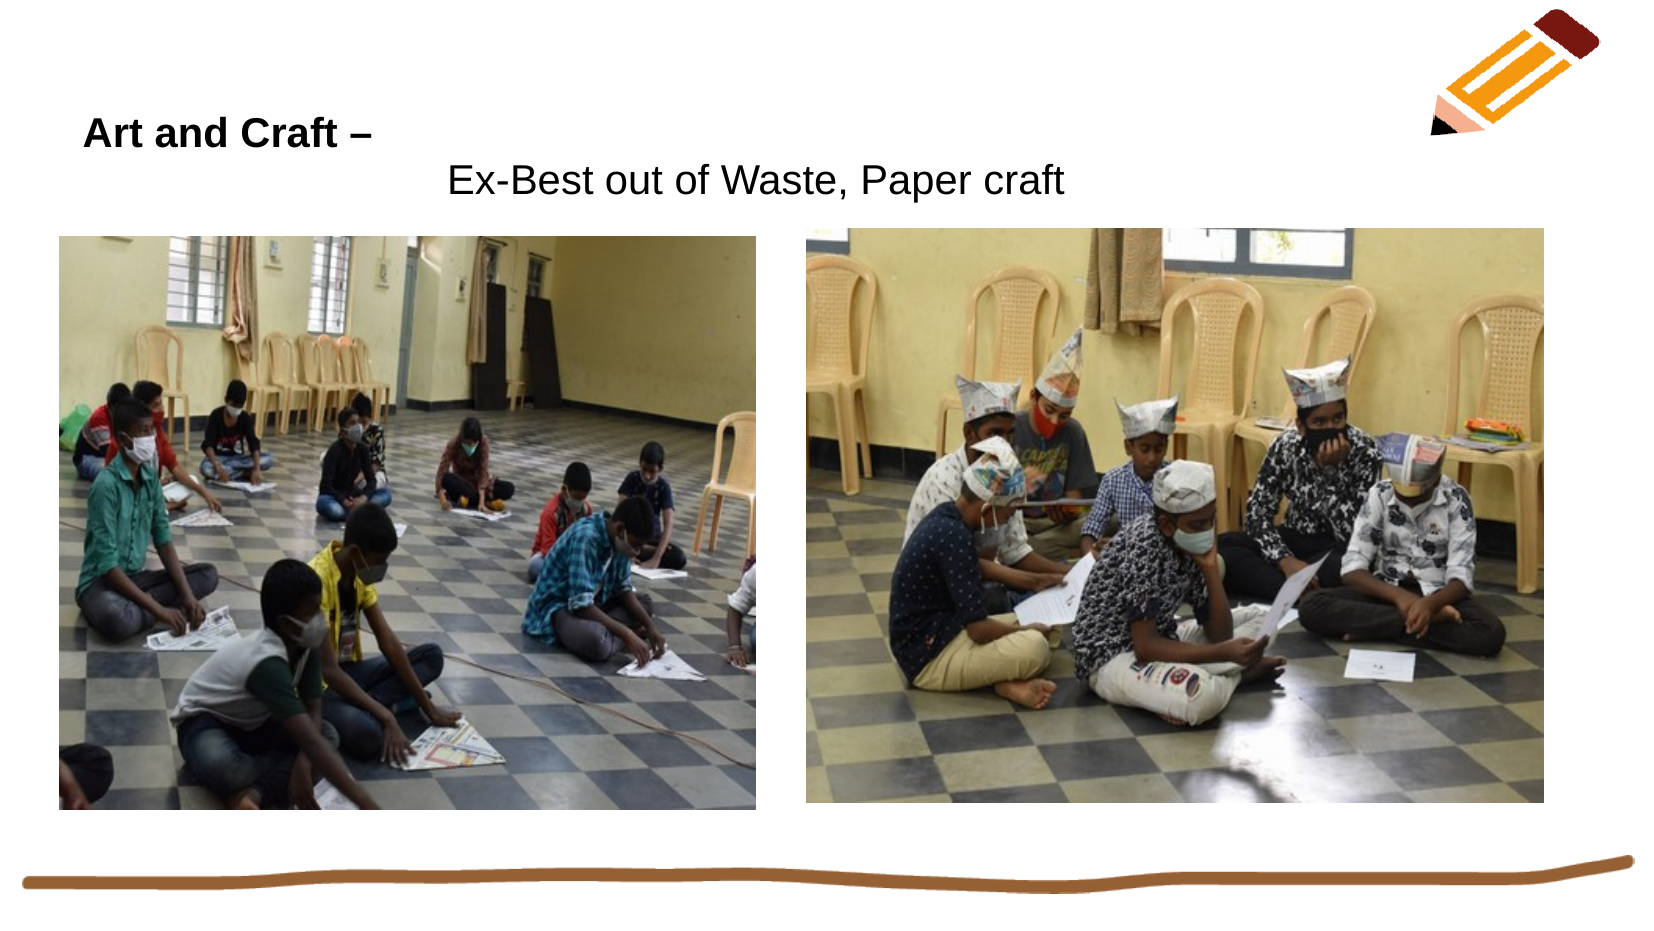

# Art and Craft –
Ex-Best out of Waste, Paper craft